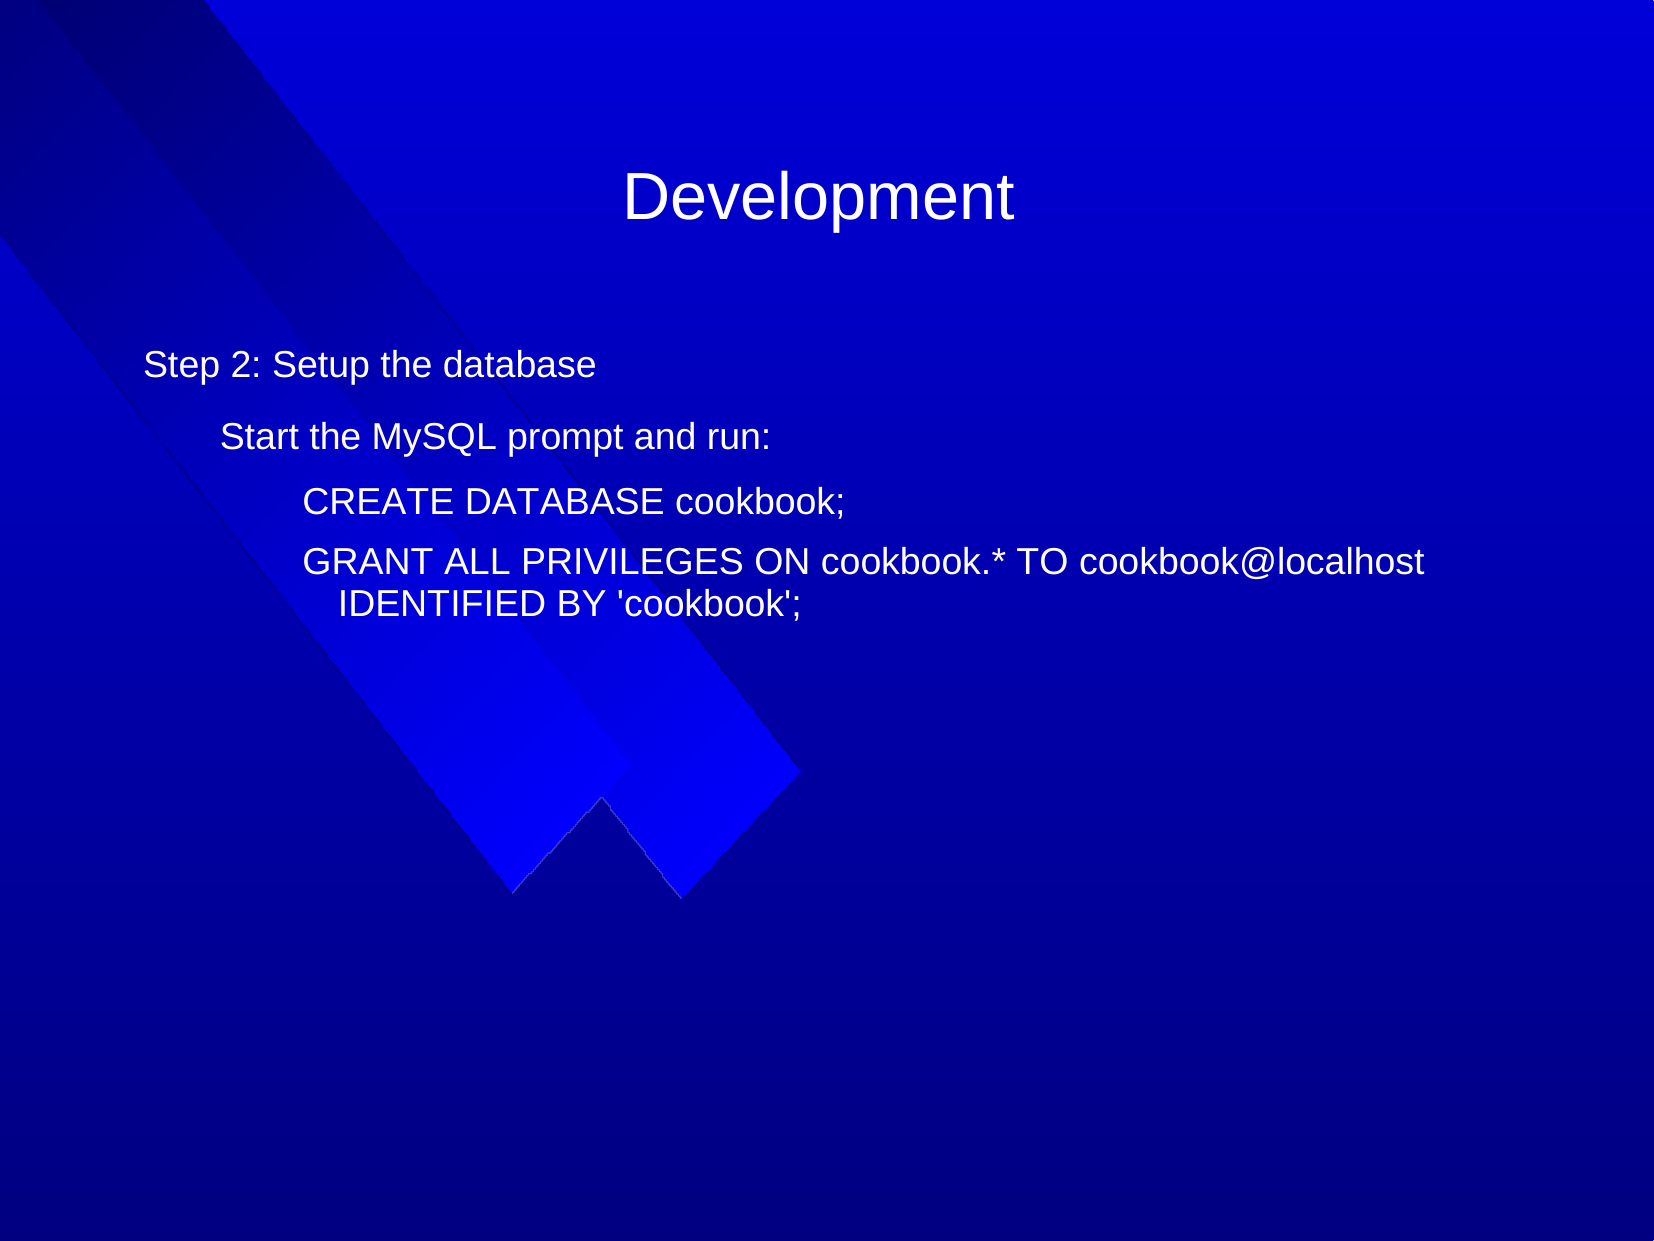

# Development
Step 2: Setup the database
Start the MySQL prompt and run:
CREATE DATABASE cookbook;
GRANT ALL PRIVILEGES ON cookbook.* TO cookbook@localhost IDENTIFIED BY 'cookbook';